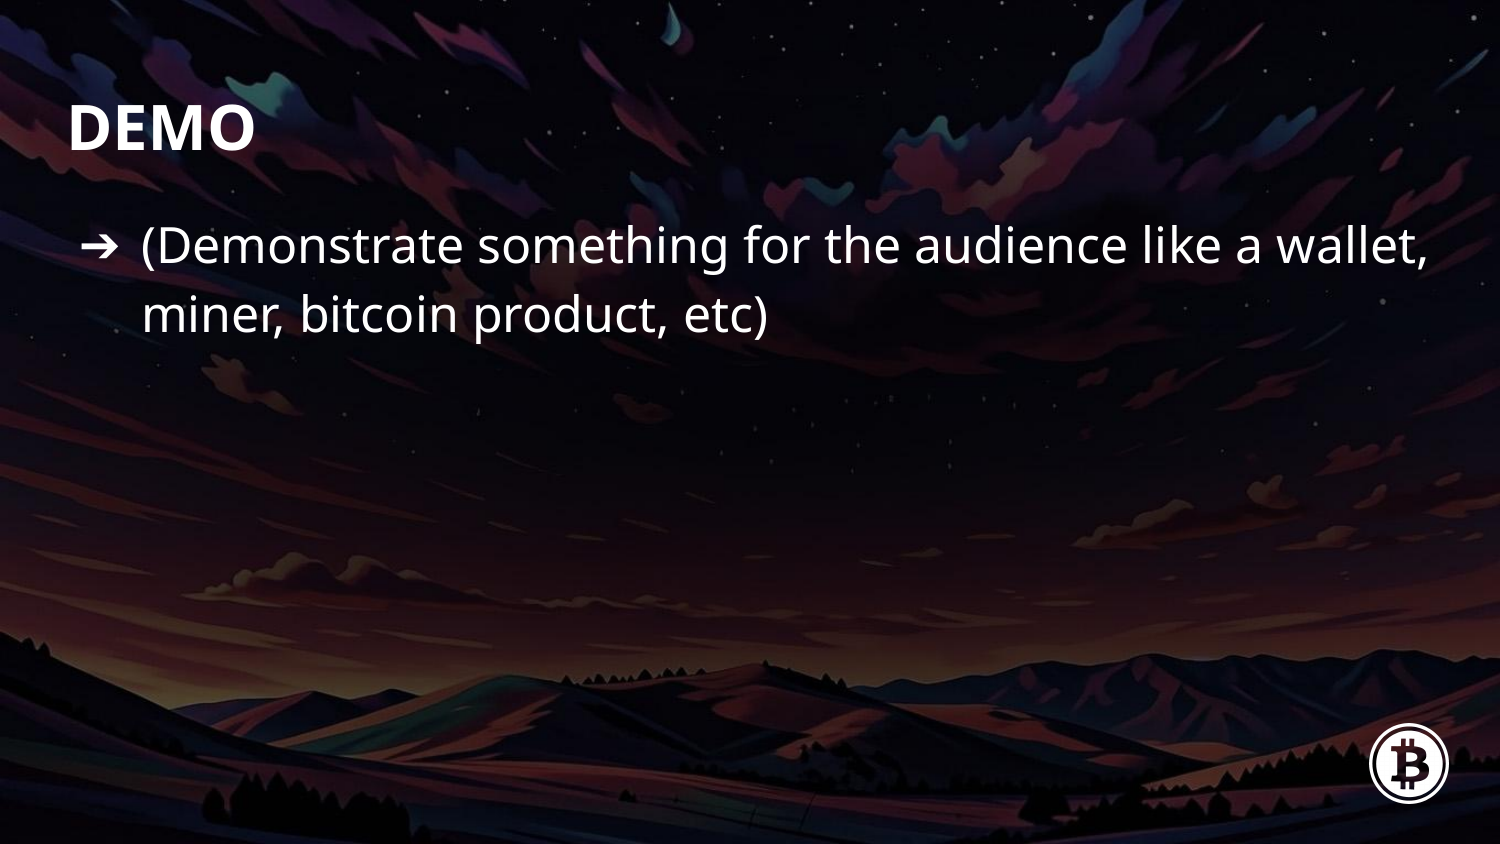

# DEMO
(Demonstrate something for the audience like a wallet, miner, bitcoin product, etc)